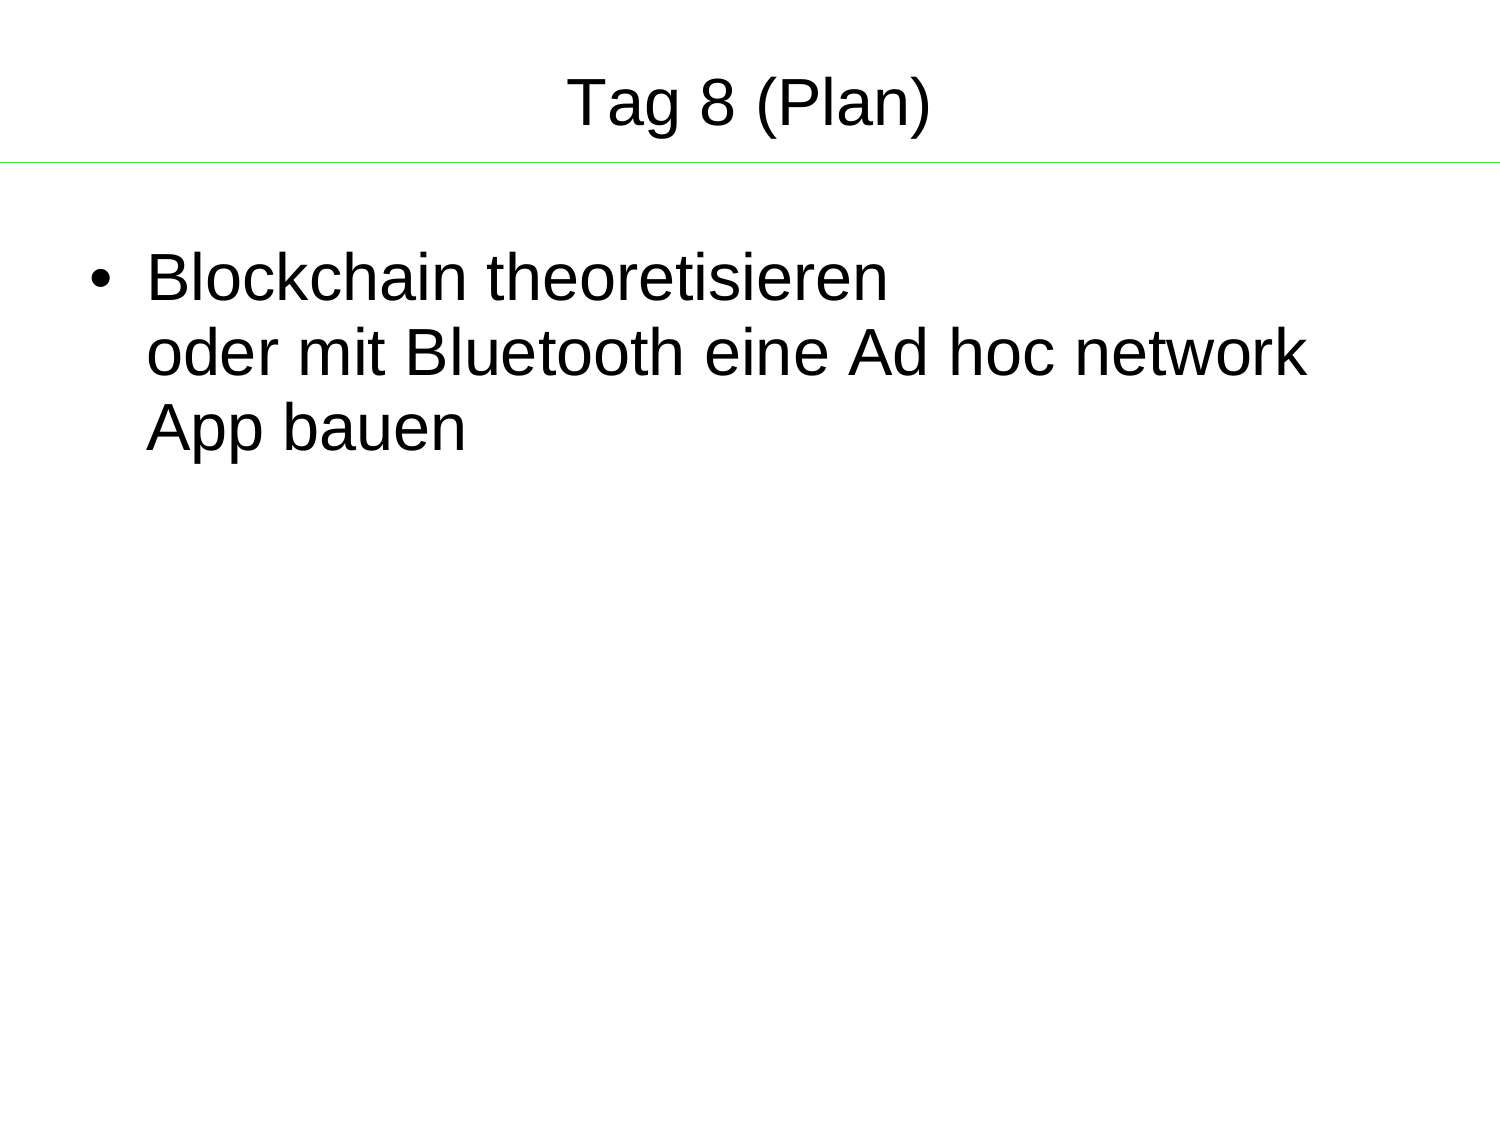

# Tag 8 (Plan)
Blockchain theoretisieren
oder mit Bluetooth eine Ad hoc network App bauen